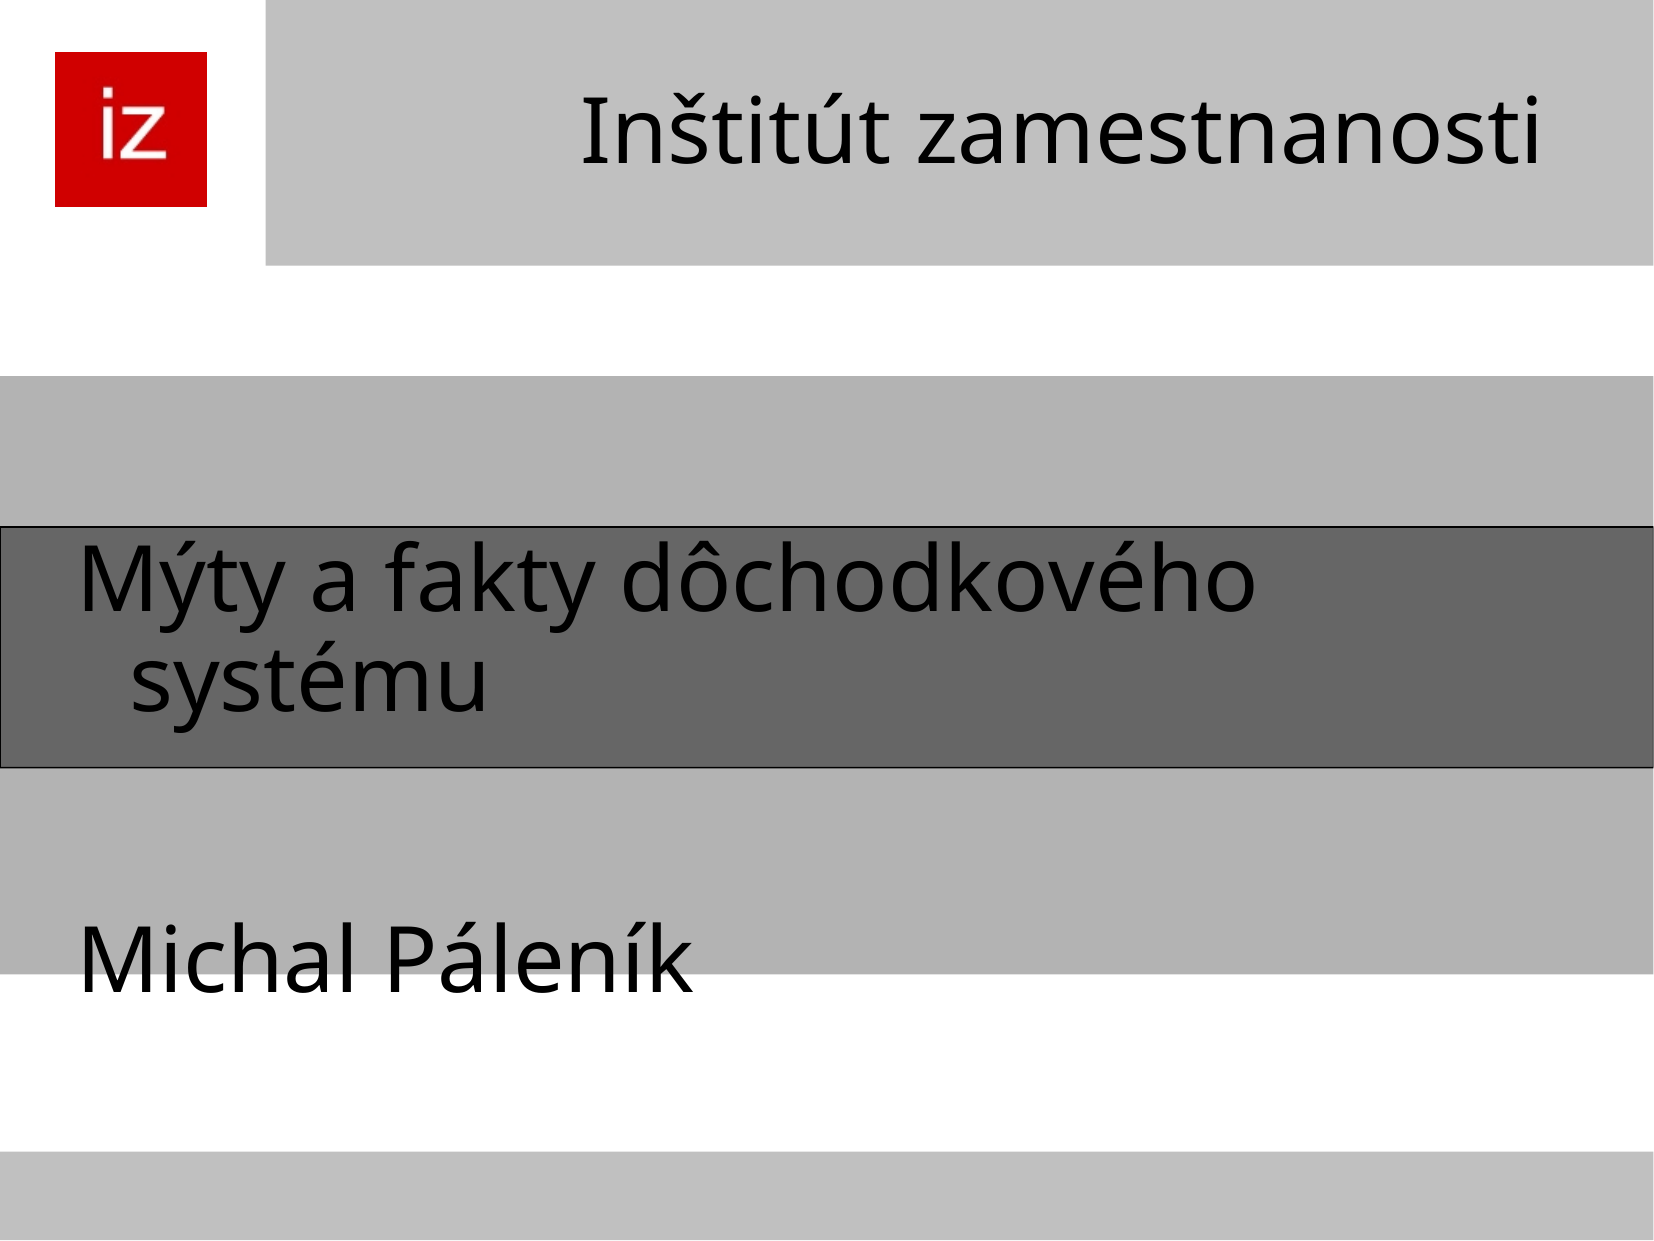

# Inštitút zamestnanosti
Mýty a fakty dôchodkového systému
Michal Páleník